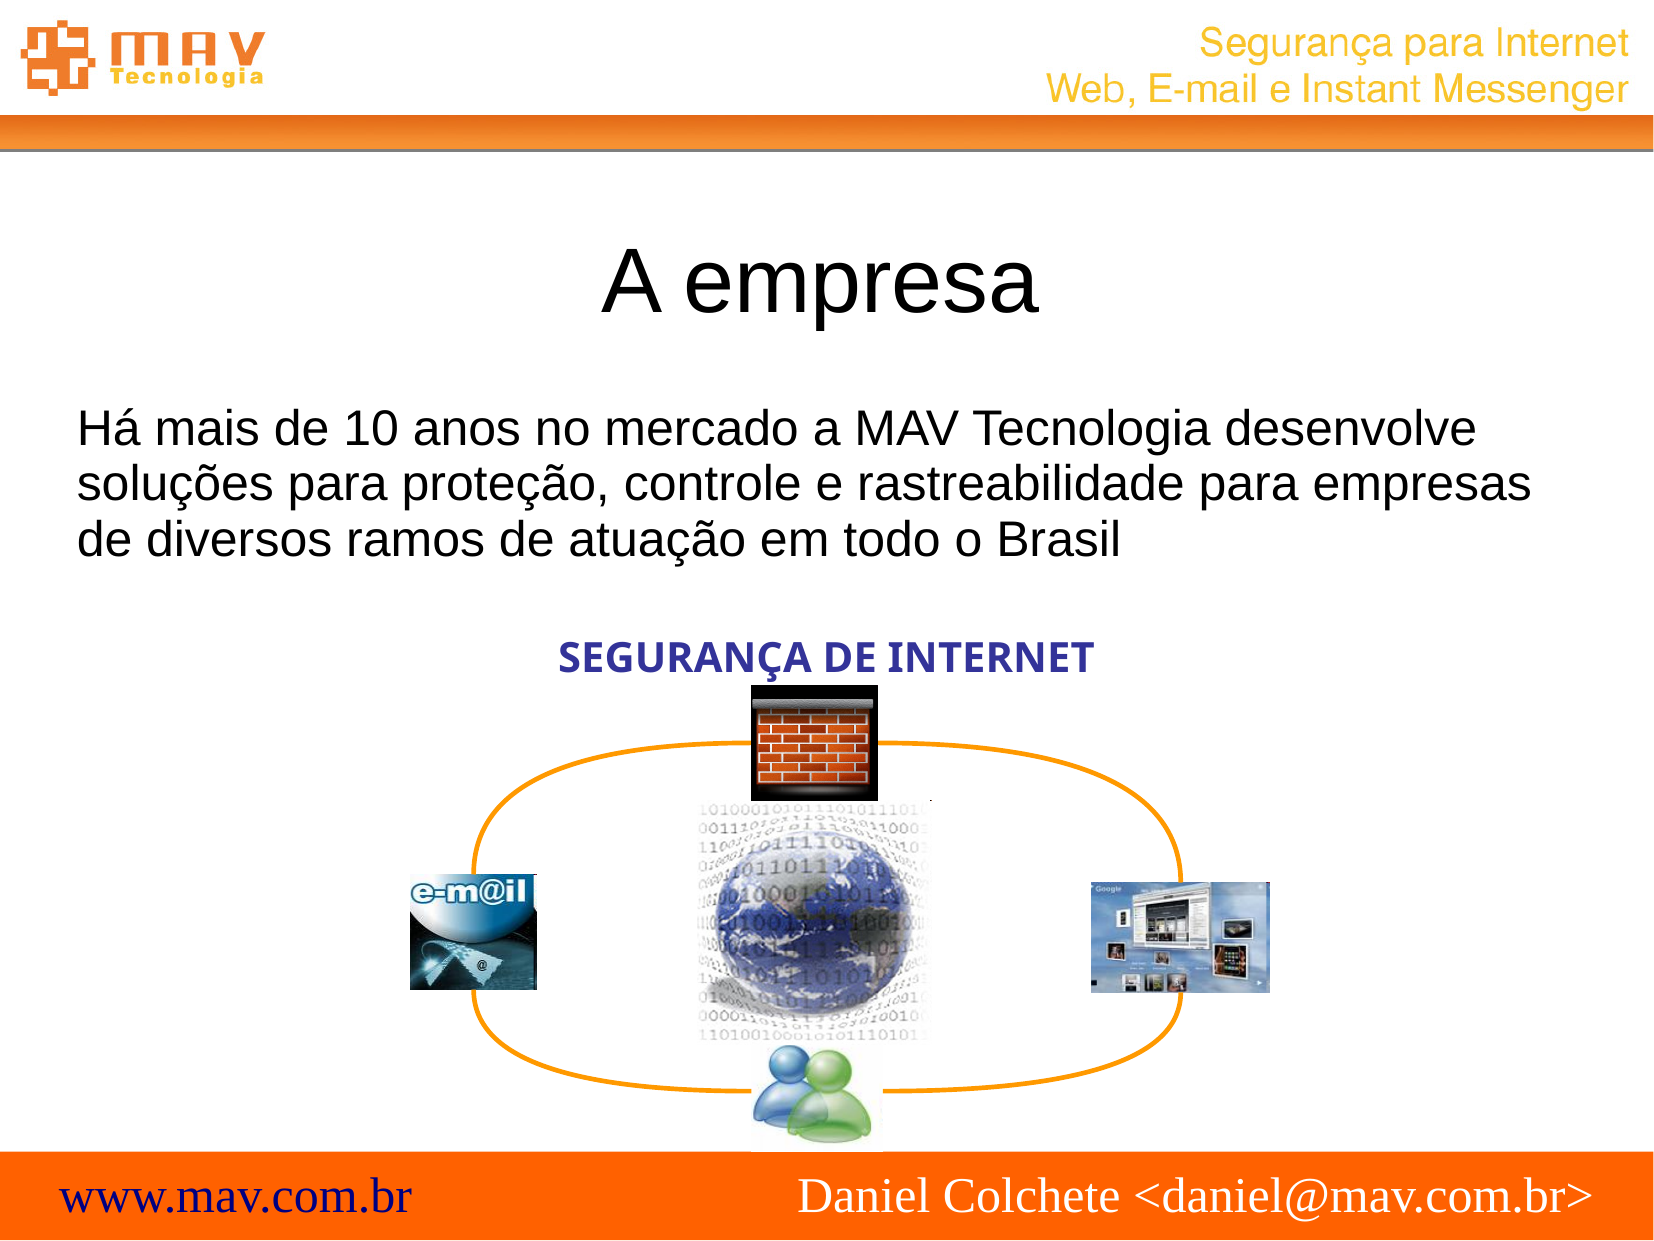

# A empresa
Há mais de 10 anos no mercado a MAV Tecnologia desenvolve soluções para proteção, controle e rastreabilidade para empresas de diversos ramos de atuação em todo o Brasil
SEGURANÇA DE INTERNET